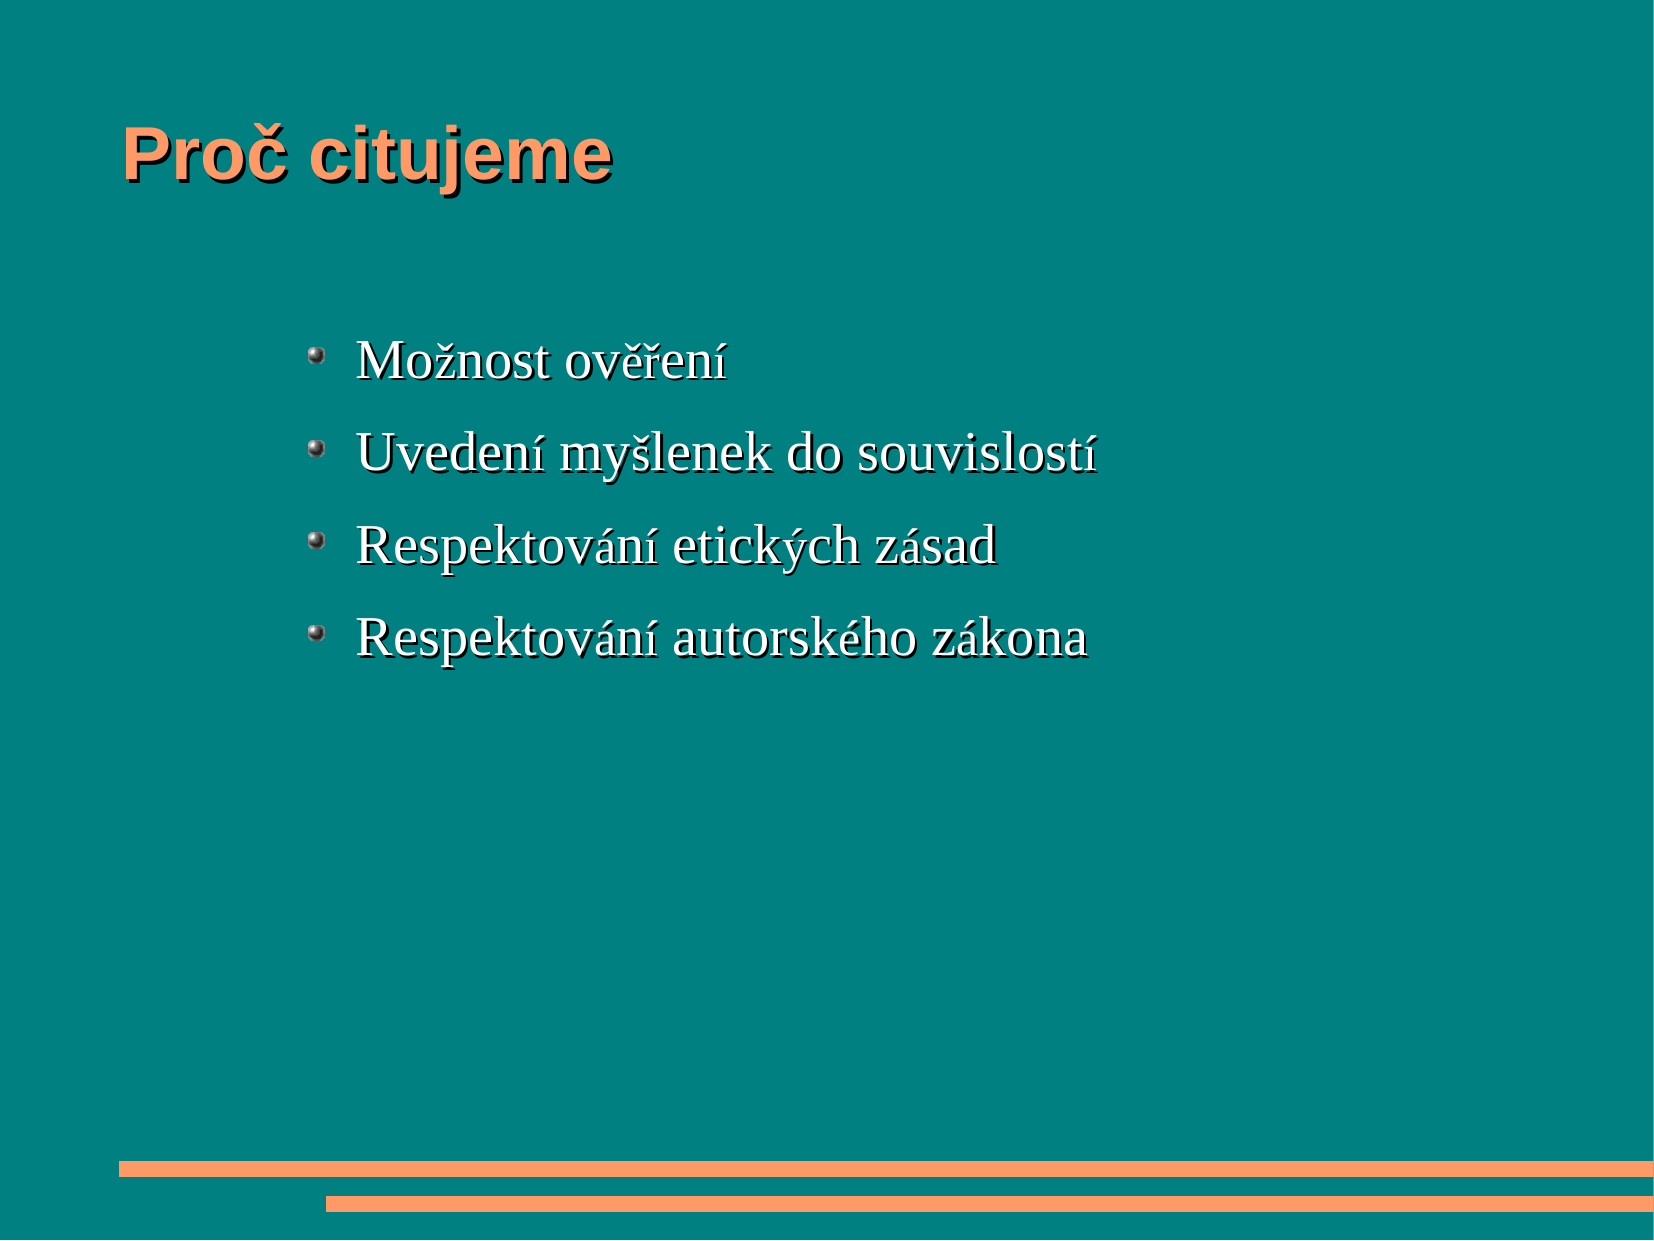

# Proč citujeme
Možnost ověření
Uvedení myšlenek do souvislostí
Respektování etických zásad
Respektování autorského zákona